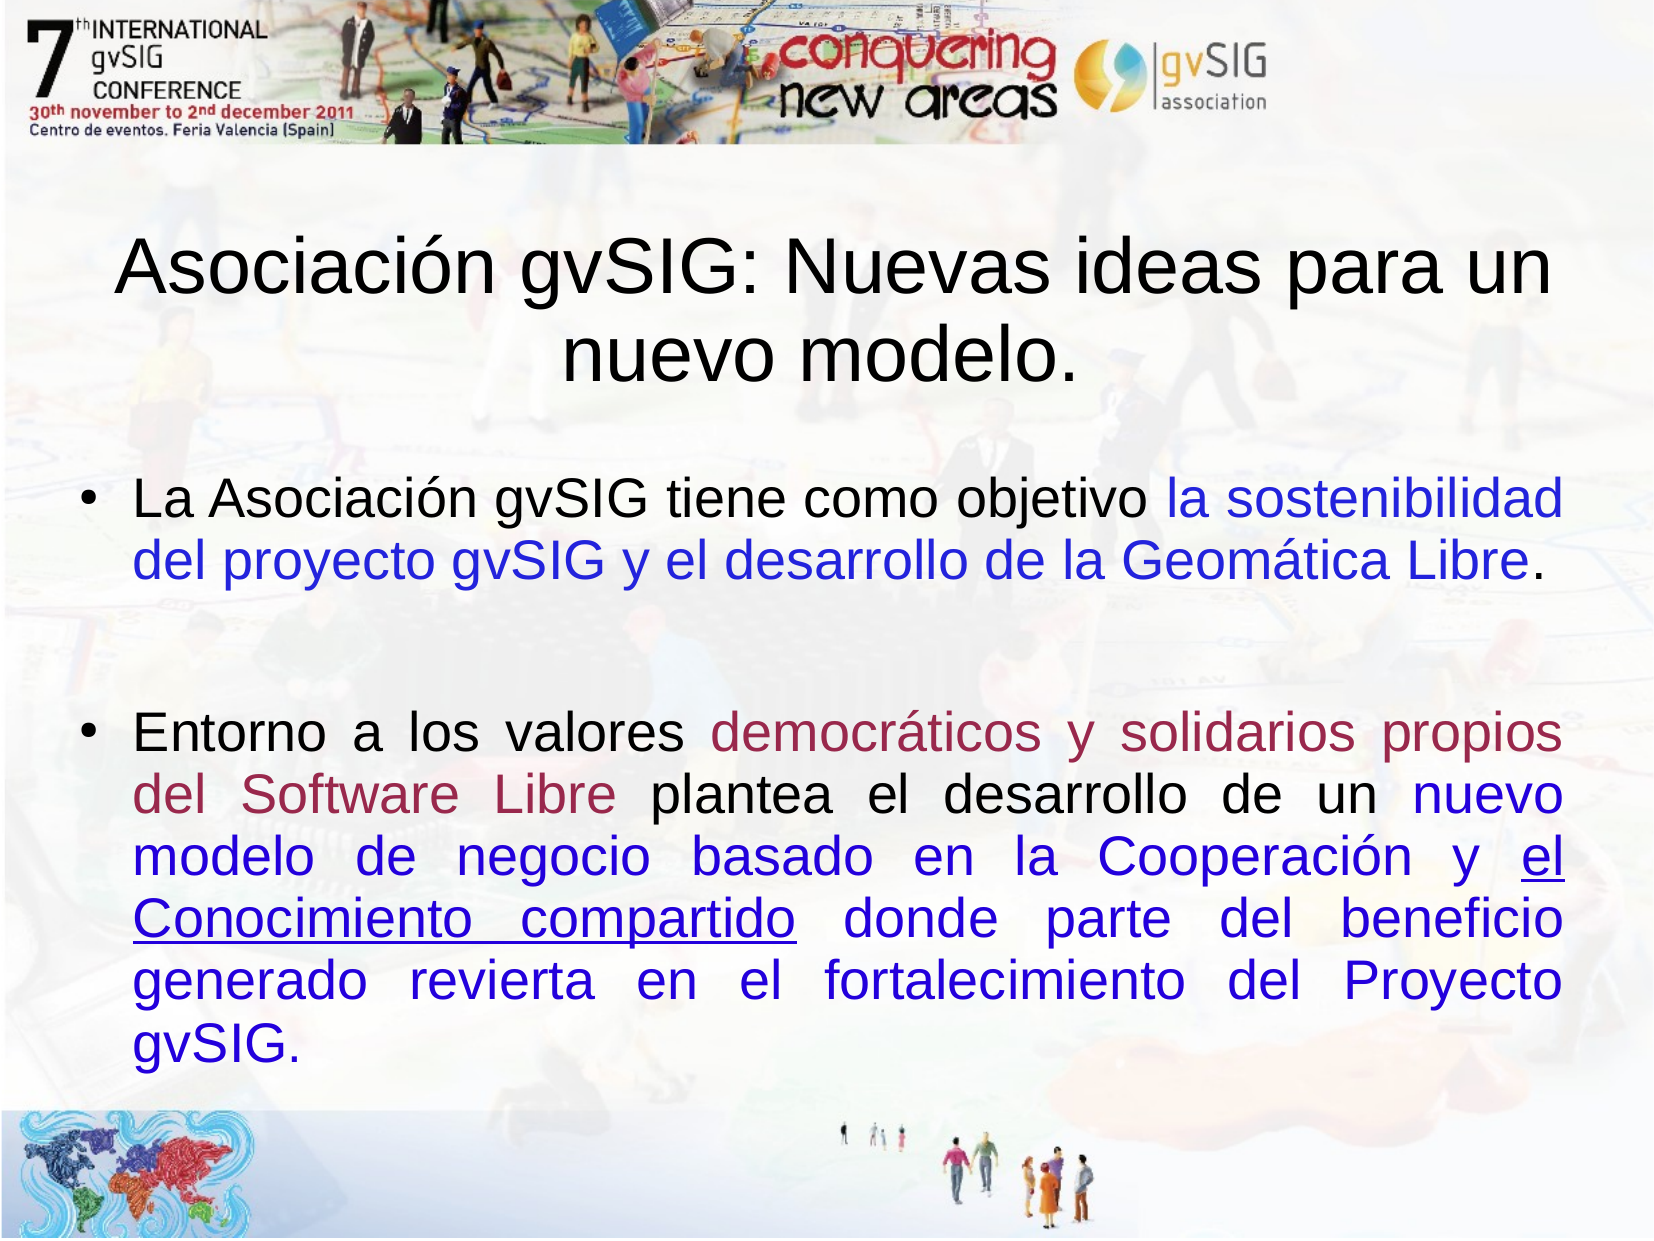

# Asociación gvSIG: Nuevas ideas para un nuevo modelo.
La Asociación gvSIG tiene como objetivo la sostenibilidad del proyecto gvSIG y el desarrollo de la Geomática Libre.
Entorno a los valores democráticos y solidarios propios del Software Libre plantea el desarrollo de un nuevo modelo de negocio basado en la Cooperación y el Conocimiento compartido donde parte del beneficio generado revierta en el fortalecimiento del Proyecto gvSIG.